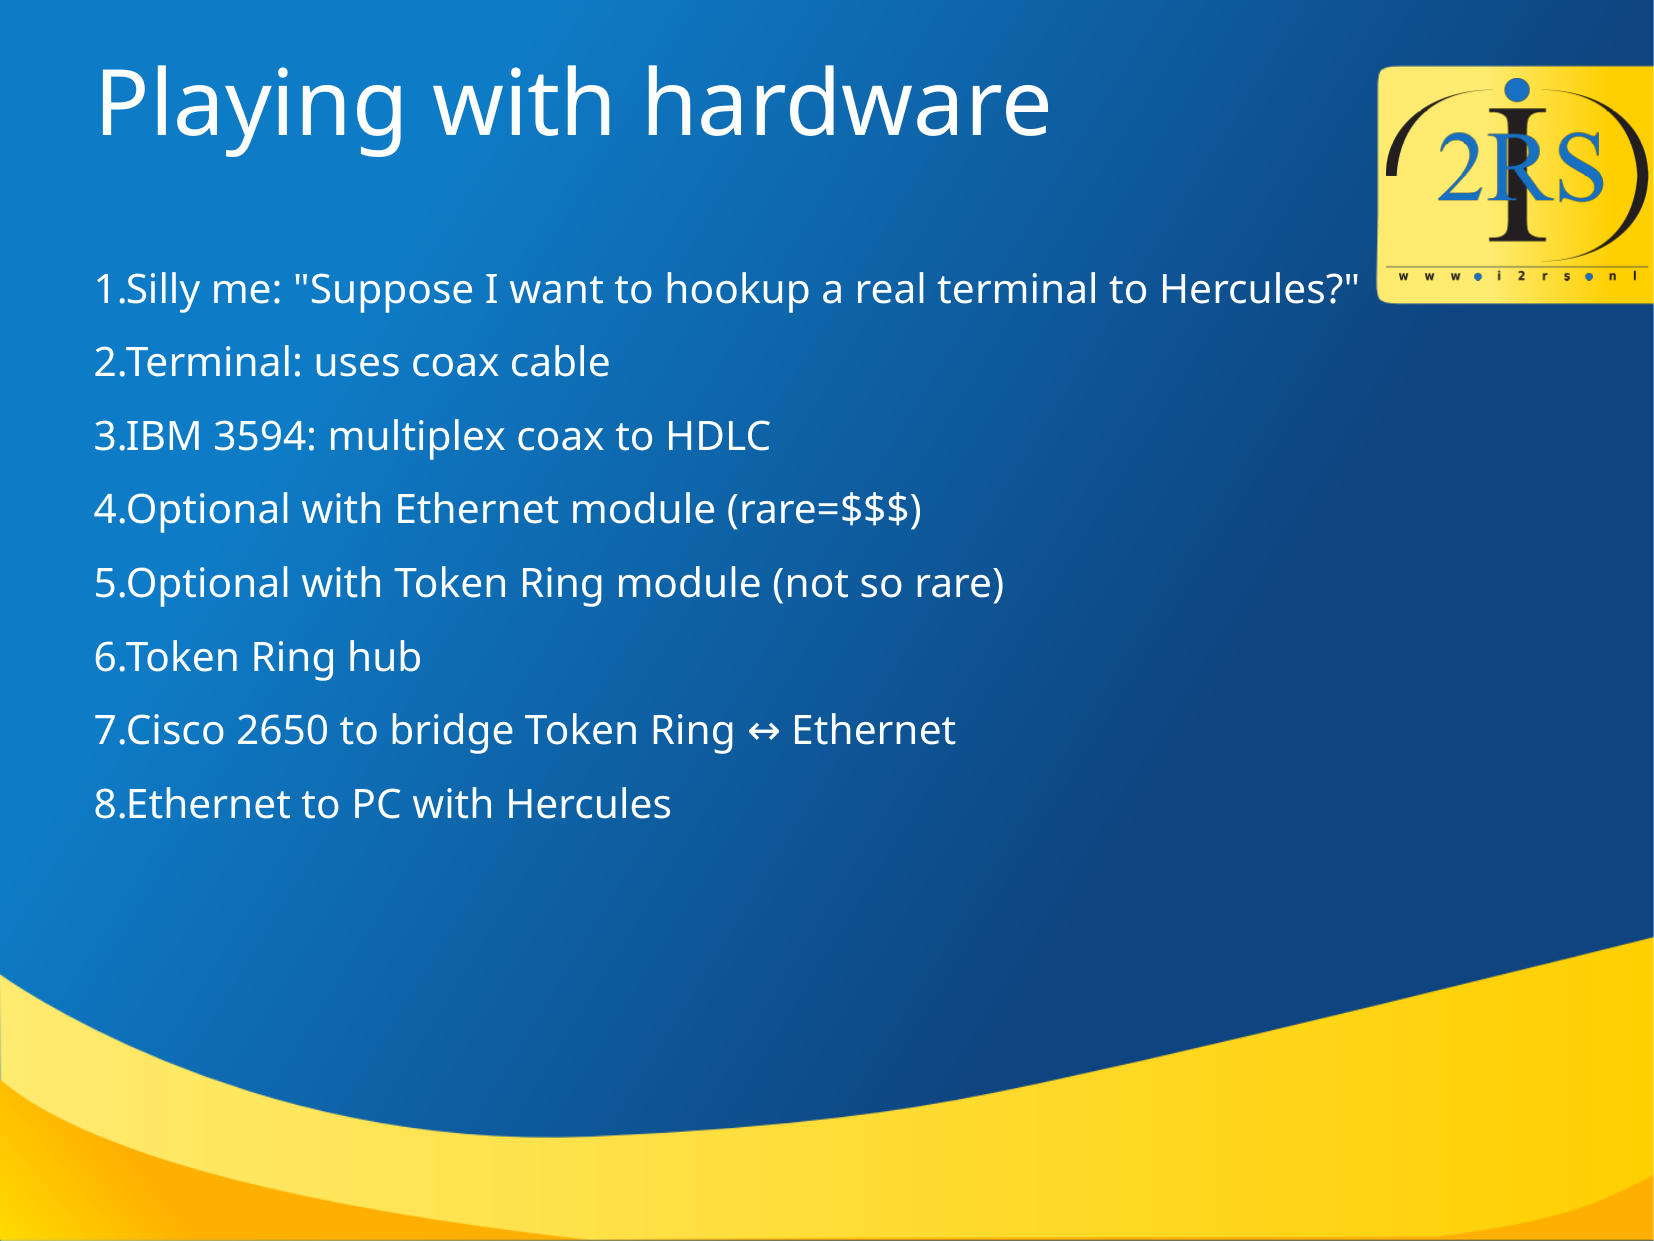

# Playing with hardware
Silly me: "Suppose I want to hookup a real terminal to Hercules?"
Terminal: uses coax cable
IBM 3594: multiplex coax to HDLC
Optional with Ethernet module (rare=$$$)
Optional with Token Ring module (not so rare)
Token Ring hub
Cisco 2650 to bridge Token Ring ↔ Ethernet
Ethernet to PC with Hercules